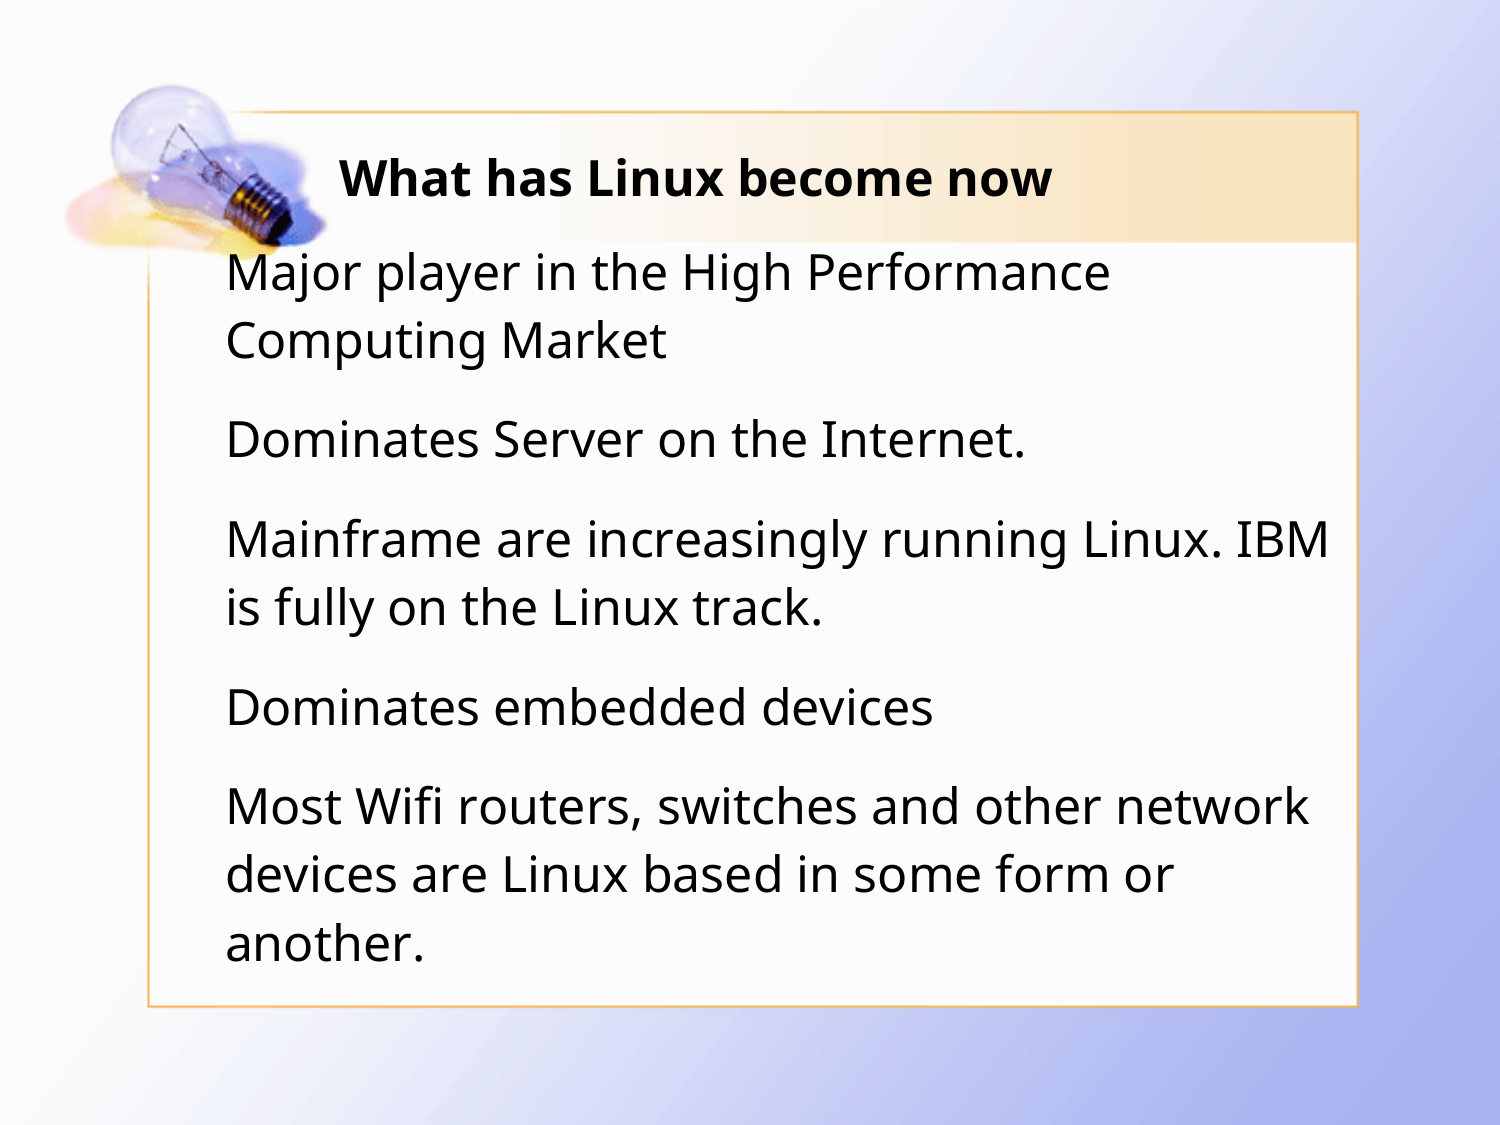

# What has Linux become now
Major player in the High Performance Computing Market
Dominates Server on the Internet.
Mainframe are increasingly running Linux. IBM is fully on the Linux track.
Dominates embedded devices
Most Wifi routers, switches and other network devices are Linux based in some form or another.